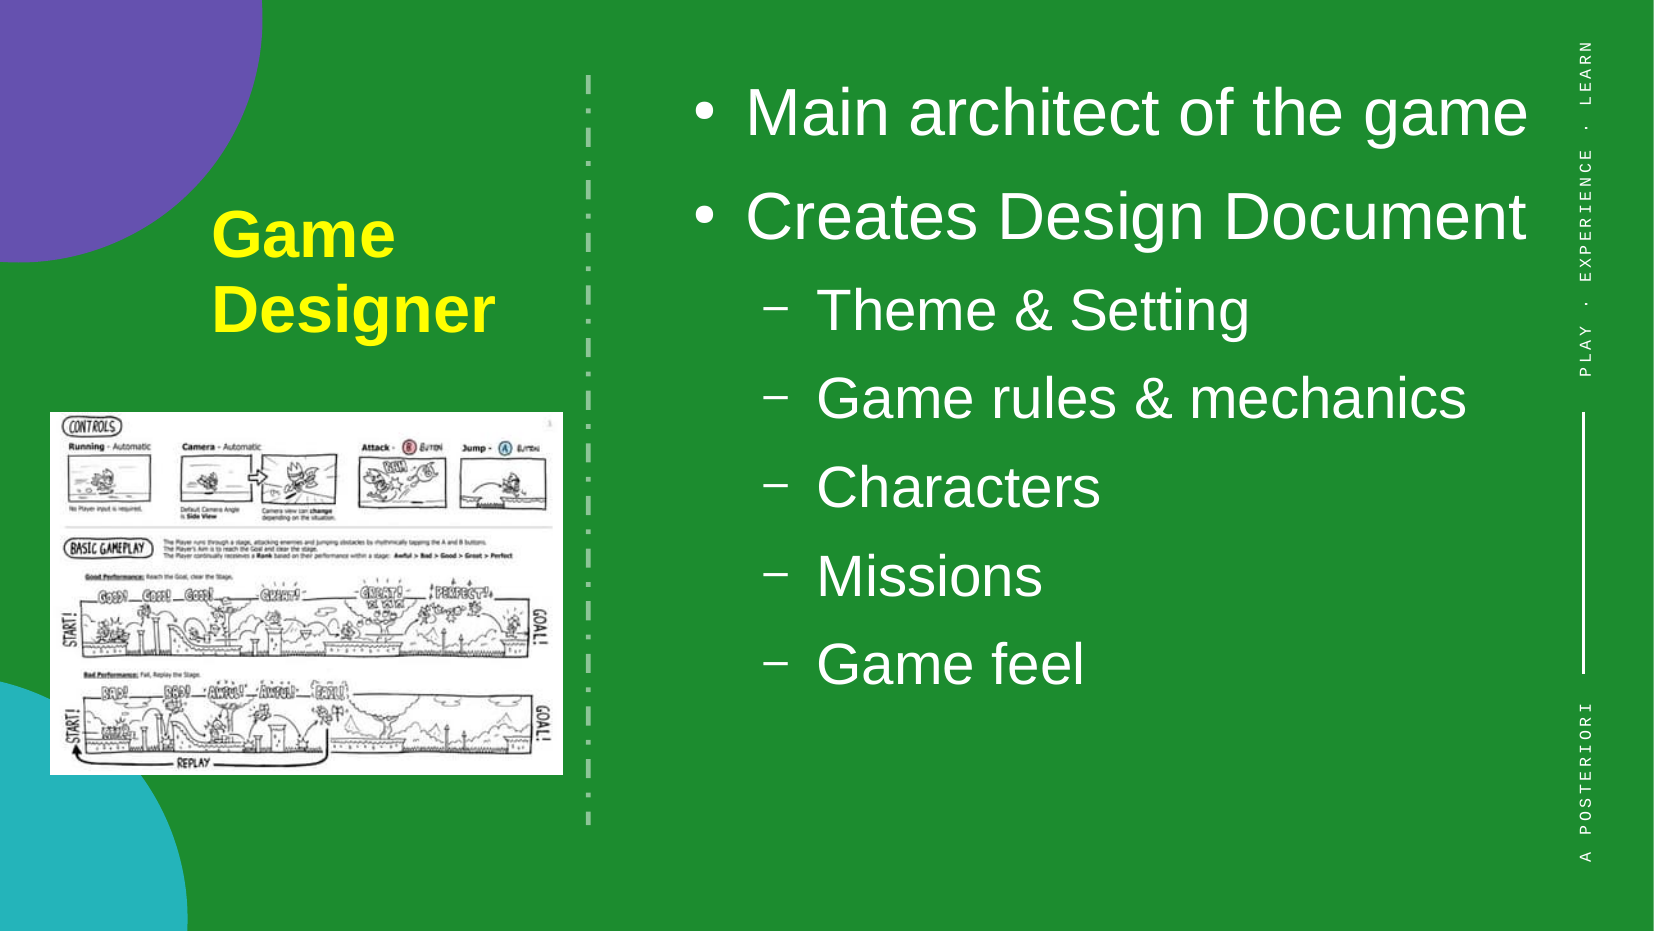

Main architect of the game
Creates Design Document
Theme & Setting
Game rules & mechanics
Characters
Missions
Game feel
# Game Designer